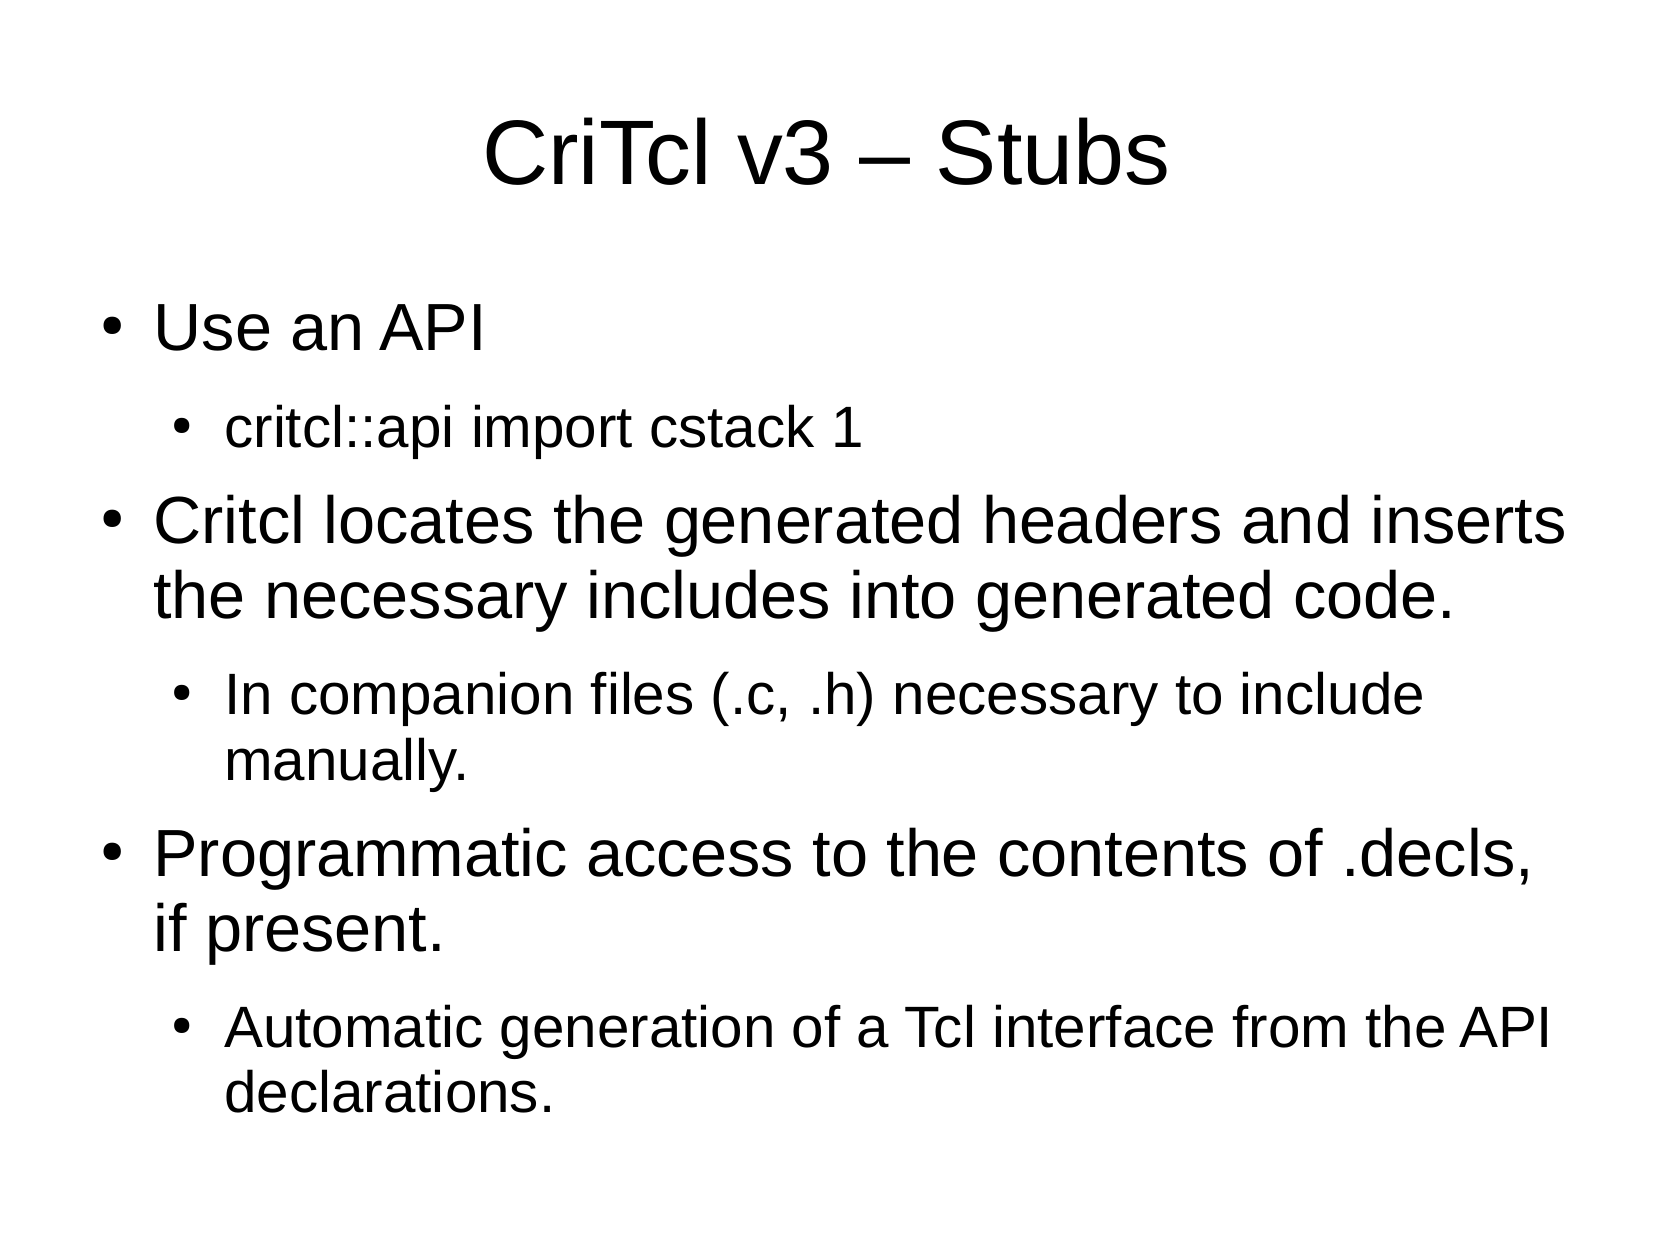

# CriTcl v3 – Stubs
Use an API
critcl::api import cstack 1
Critcl locates the generated headers and inserts the necessary includes into generated code.
In companion files (.c, .h) necessary to include manually.
Programmatic access to the contents of .decls, if present.
Automatic generation of a Tcl interface from the API declarations.